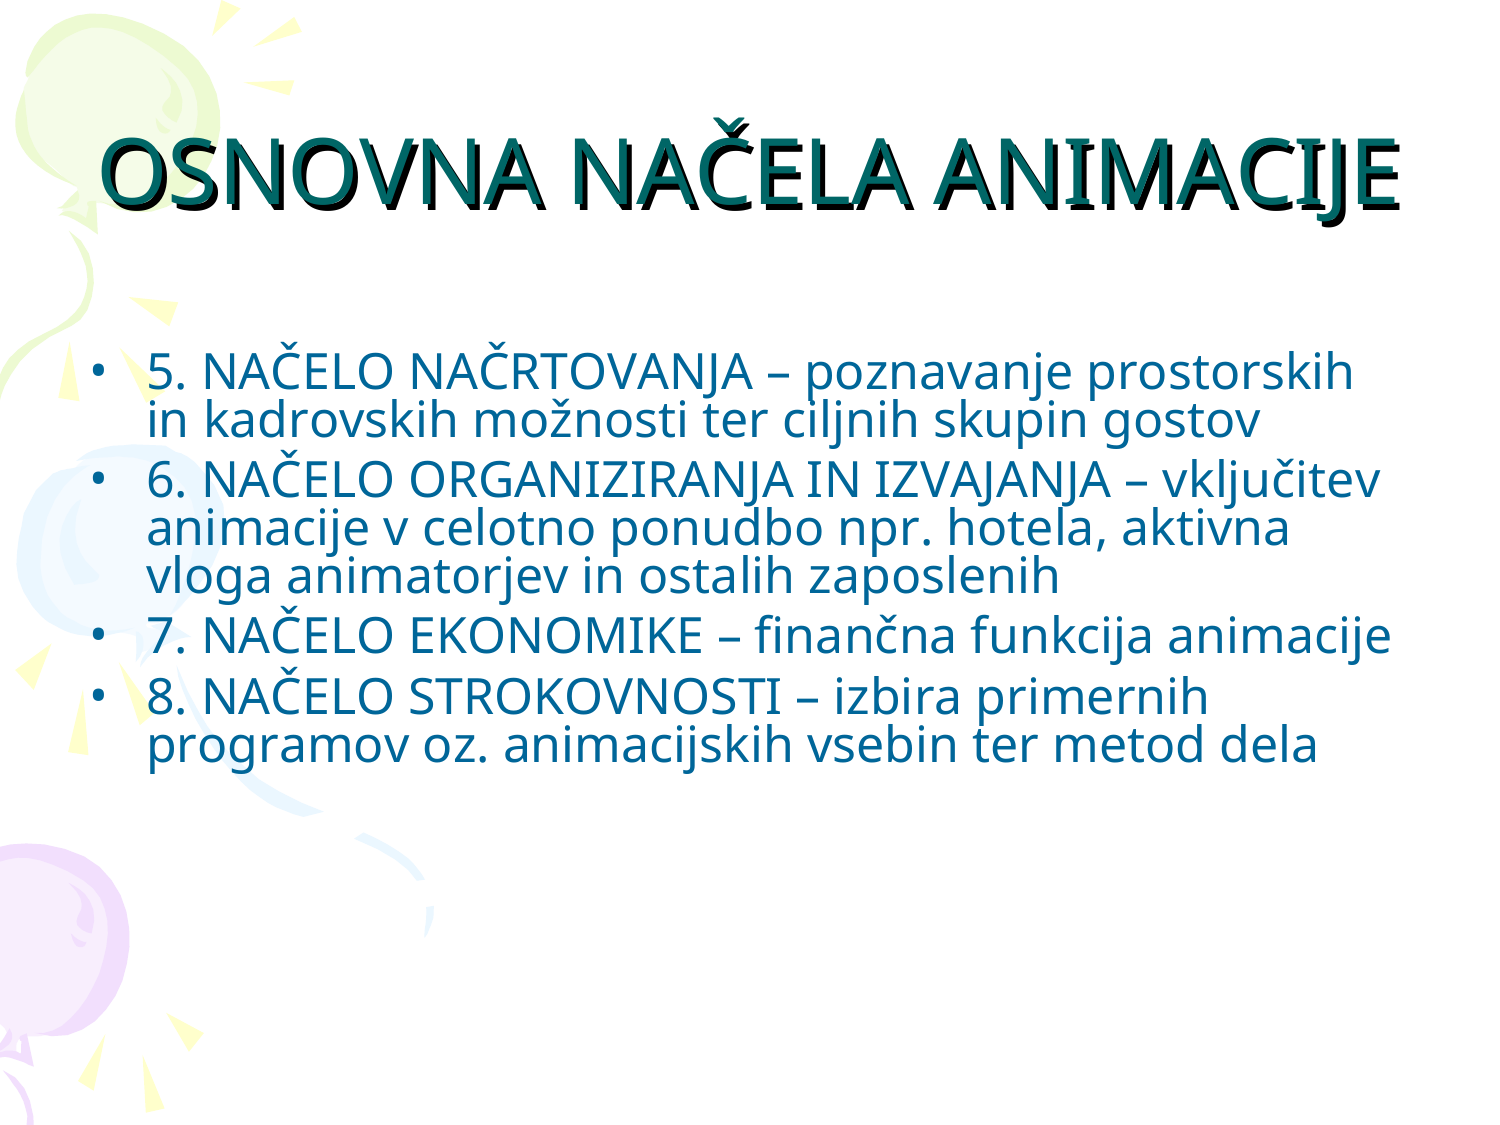

# OSNOVNA NAČELA ANIMACIJE
5. NAČELO NAČRTOVANJA – poznavanje prostorskih in kadrovskih možnosti ter ciljnih skupin gostov
6. NAČELO ORGANIZIRANJA IN IZVAJANJA – vključitev animacije v celotno ponudbo npr. hotela, aktivna vloga animatorjev in ostalih zaposlenih
7. NAČELO EKONOMIKE – finančna funkcija animacije
8. NAČELO STROKOVNOSTI – izbira primernih programov oz. animacijskih vsebin ter metod dela